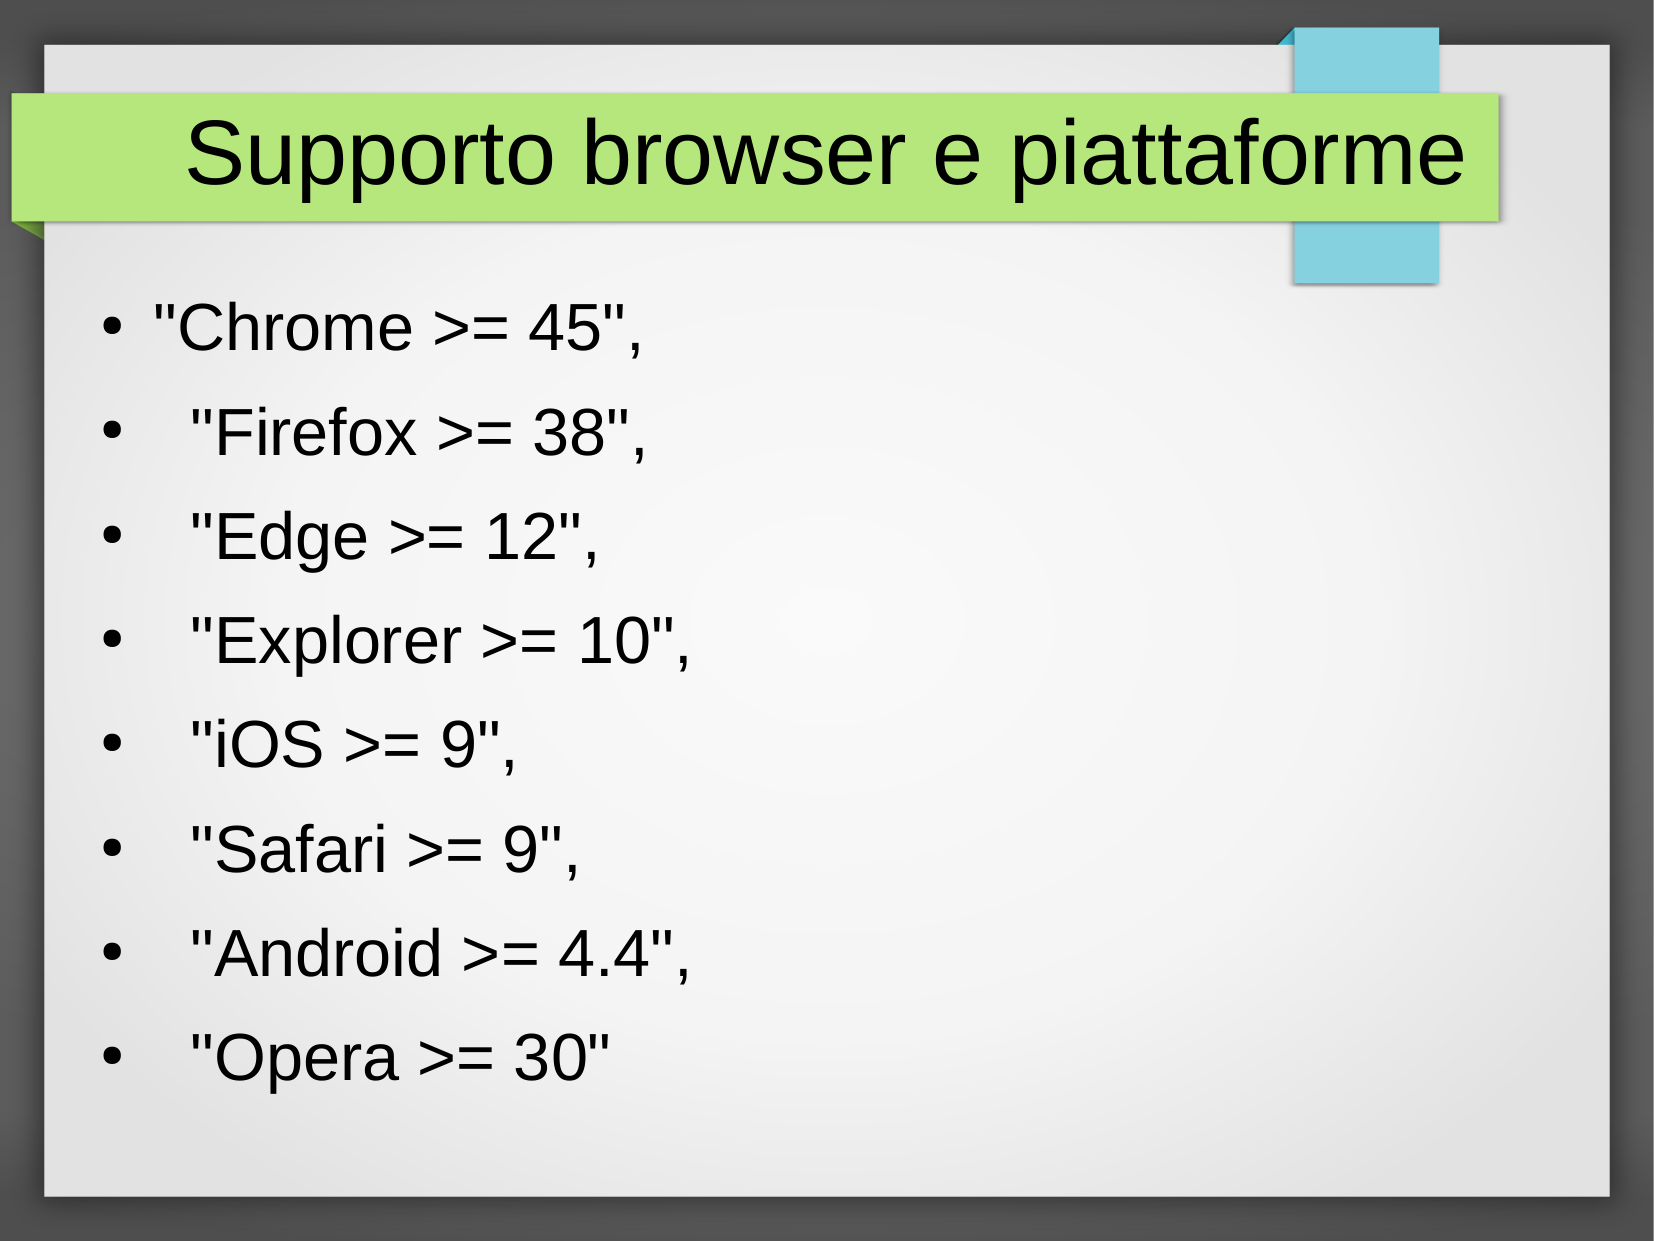

# Supporto browser e piattaforme
"Chrome >= 45",
 "Firefox >= 38",
 "Edge >= 12",
 "Explorer >= 10",
 "iOS >= 9",
 "Safari >= 9",
 "Android >= 4.4",
 "Opera >= 30"